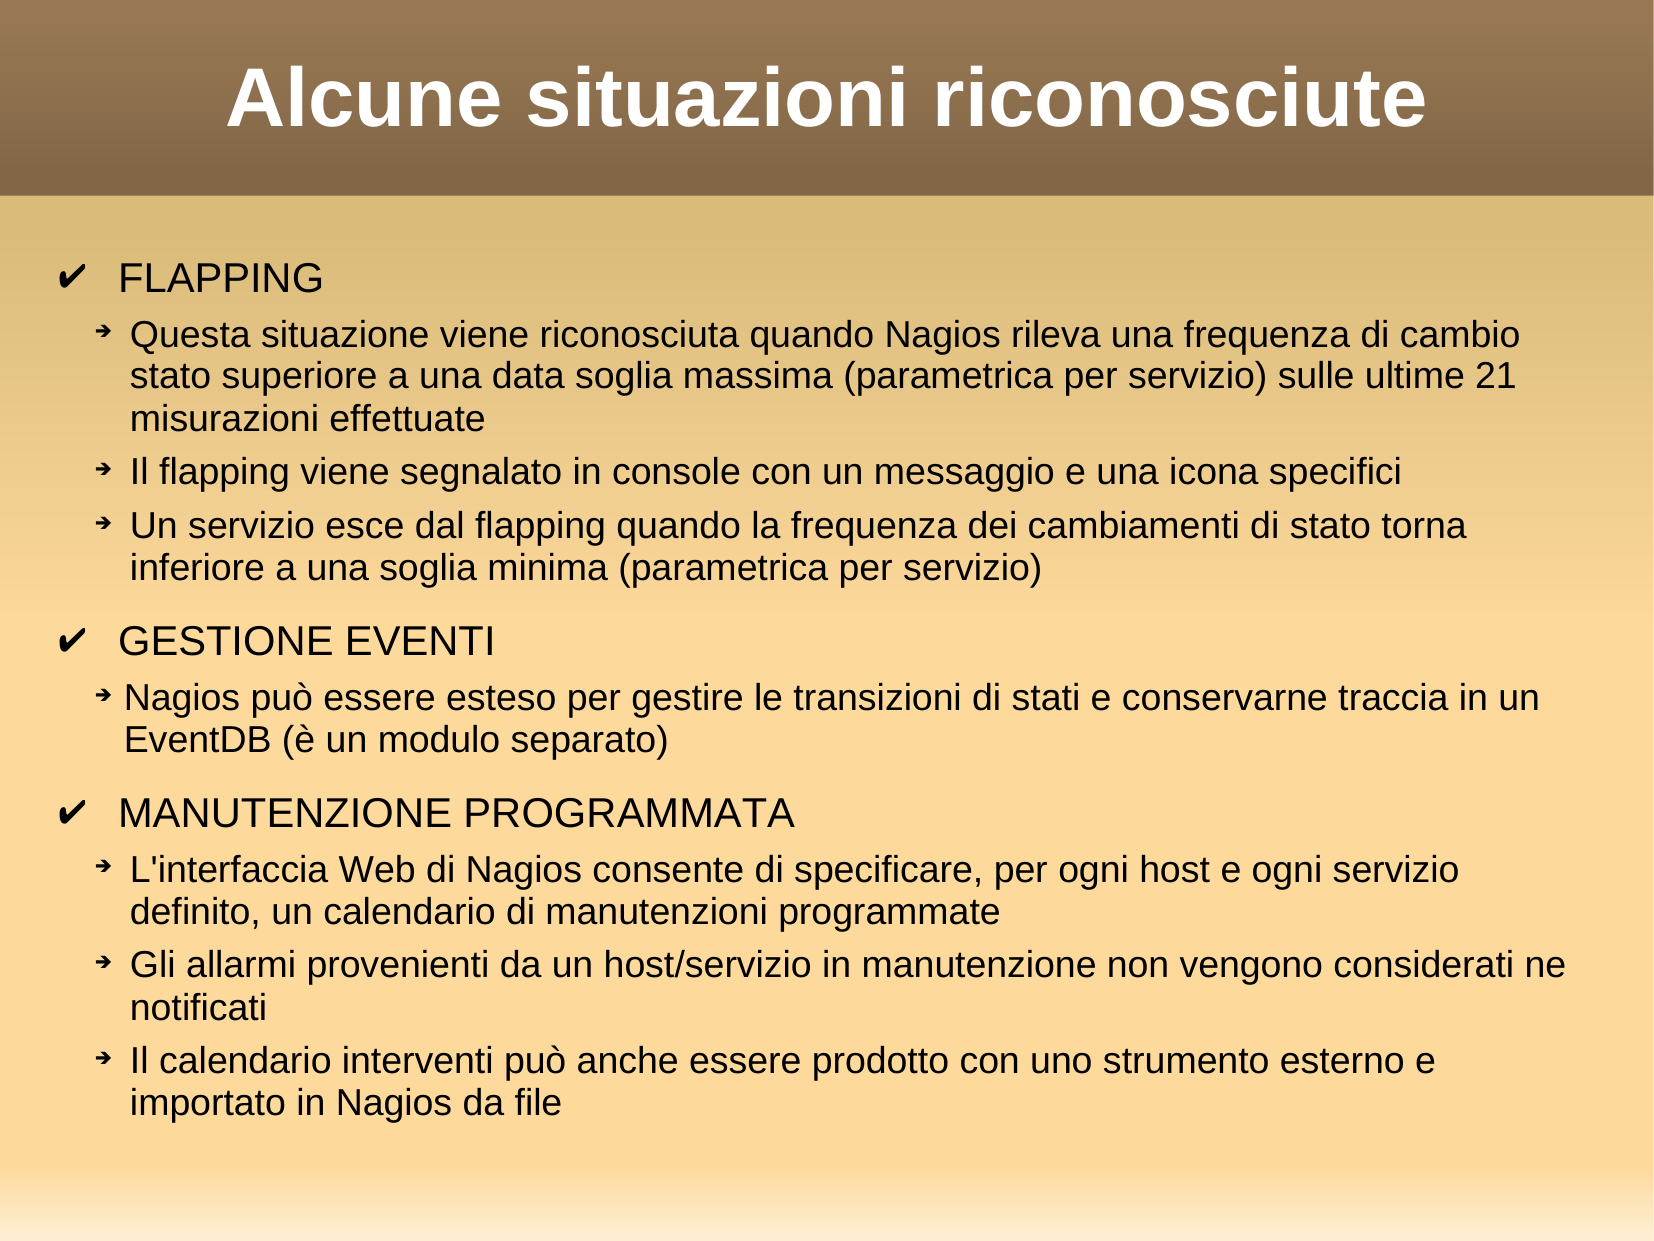

Alcune situazioni riconosciute
# FLAPPING
Questa situazione viene riconosciuta quando Nagios rileva una frequenza di cambio stato superiore a una data soglia massima (parametrica per servizio) sulle ultime 21 misurazioni effettuate
Il flapping viene segnalato in console con un messaggio e una icona specifici
Un servizio esce dal flapping quando la frequenza dei cambiamenti di stato torna inferiore a una soglia minima (parametrica per servizio)
GESTIONE EVENTI
Nagios può essere esteso per gestire le transizioni di stati e conservarne traccia in un EventDB (è un modulo separato)
MANUTENZIONE PROGRAMMATA
L'interfaccia Web di Nagios consente di specificare, per ogni host e ogni servizio definito, un calendario di manutenzioni programmate
Gli allarmi provenienti da un host/servizio in manutenzione non vengono considerati ne notificati
Il calendario interventi può anche essere prodotto con uno strumento esterno e importato in Nagios da file